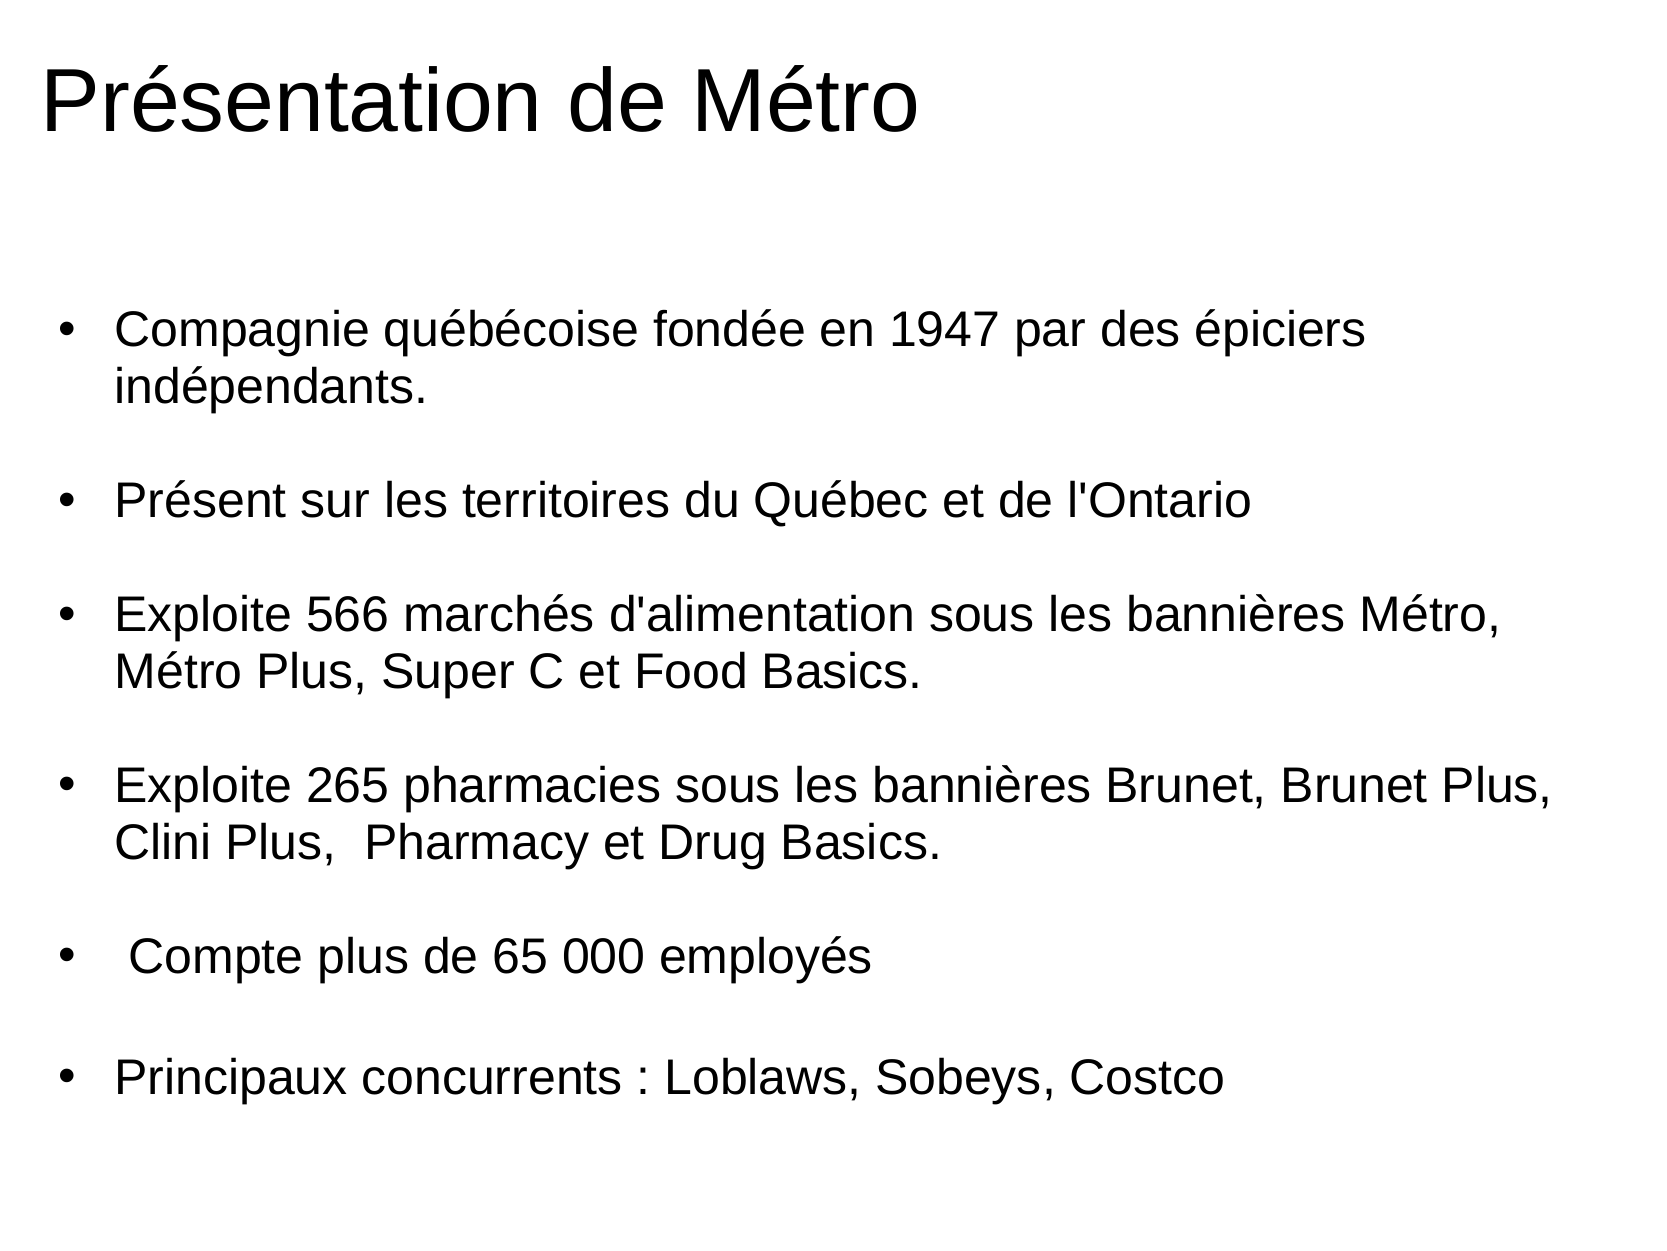

# Présentation de Métro
Compagnie québécoise fondée en 1947 par des épiciers indépendants.
Présent sur les territoires du Québec et de l'Ontario
Exploite 566 marchés d'alimentation sous les bannières Métro, Métro Plus, Super C et Food Basics.
Exploite 265 pharmacies sous les bannières Brunet, Brunet Plus, Clini Plus,  Pharmacy et Drug Basics.
 Compte plus de 65 000 employés
Principaux concurrents : Loblaws, Sobeys, Costco